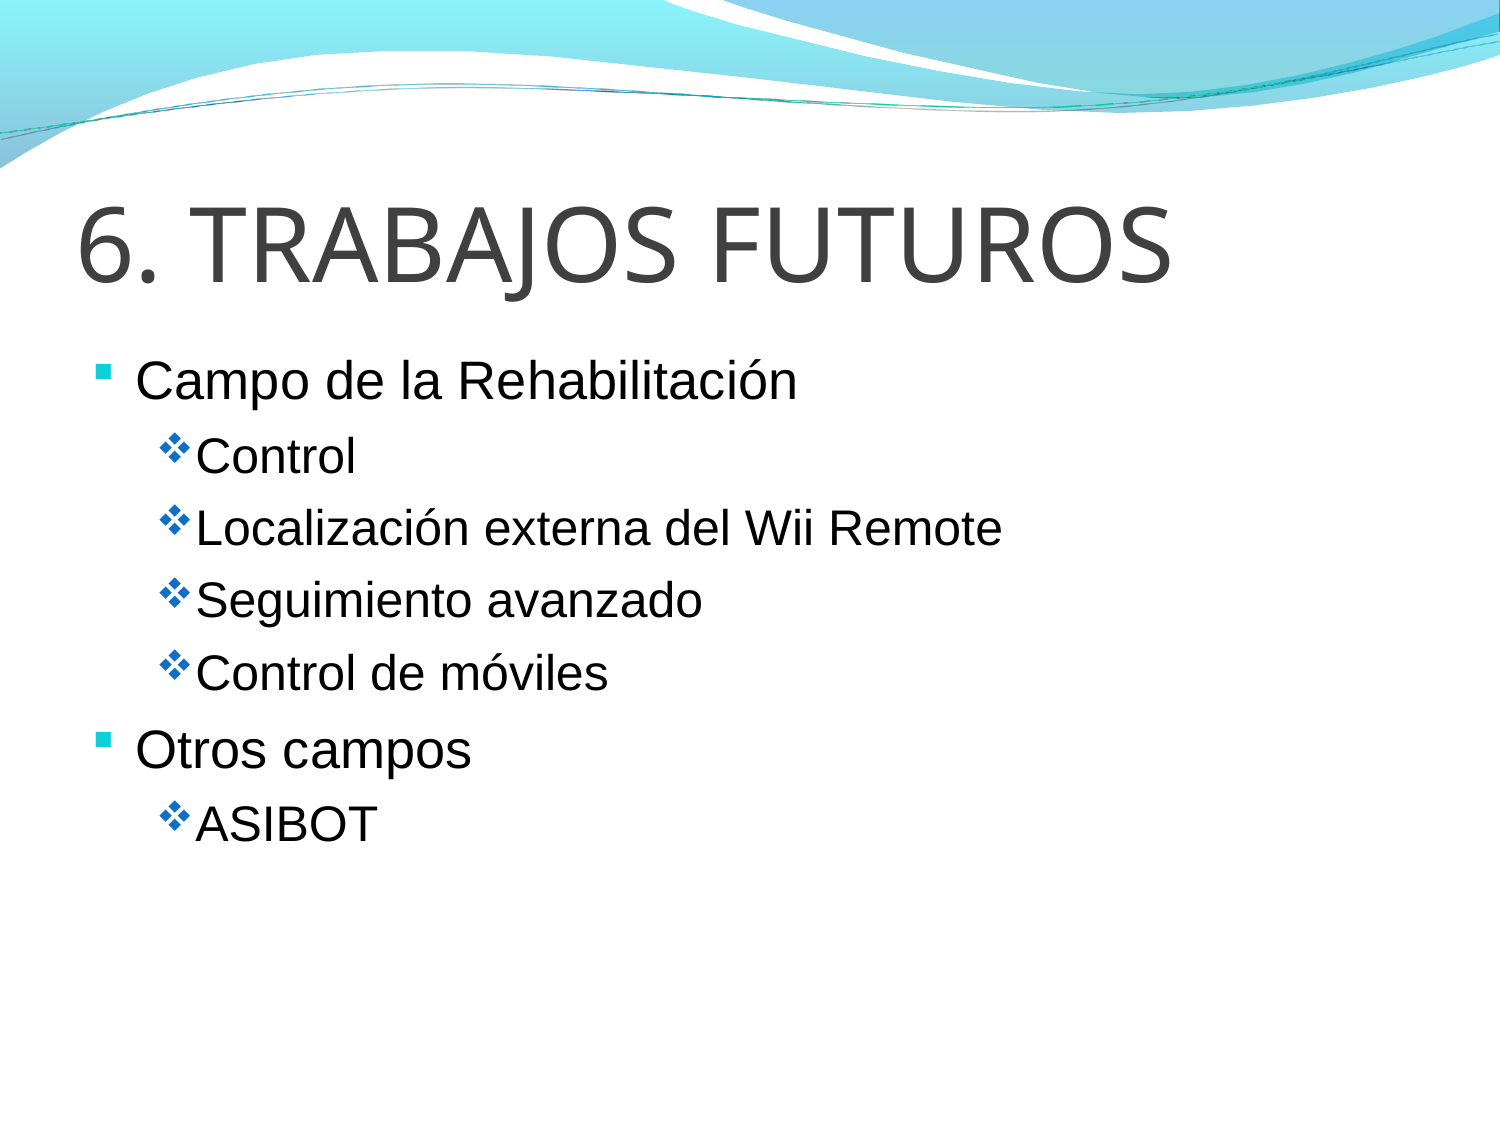

6. TRABAJOS FUTUROS
Campo de la Rehabilitación
Control
Localización externa del Wii Remote
Seguimiento avanzado
Control de móviles
Otros campos
ASIBOT